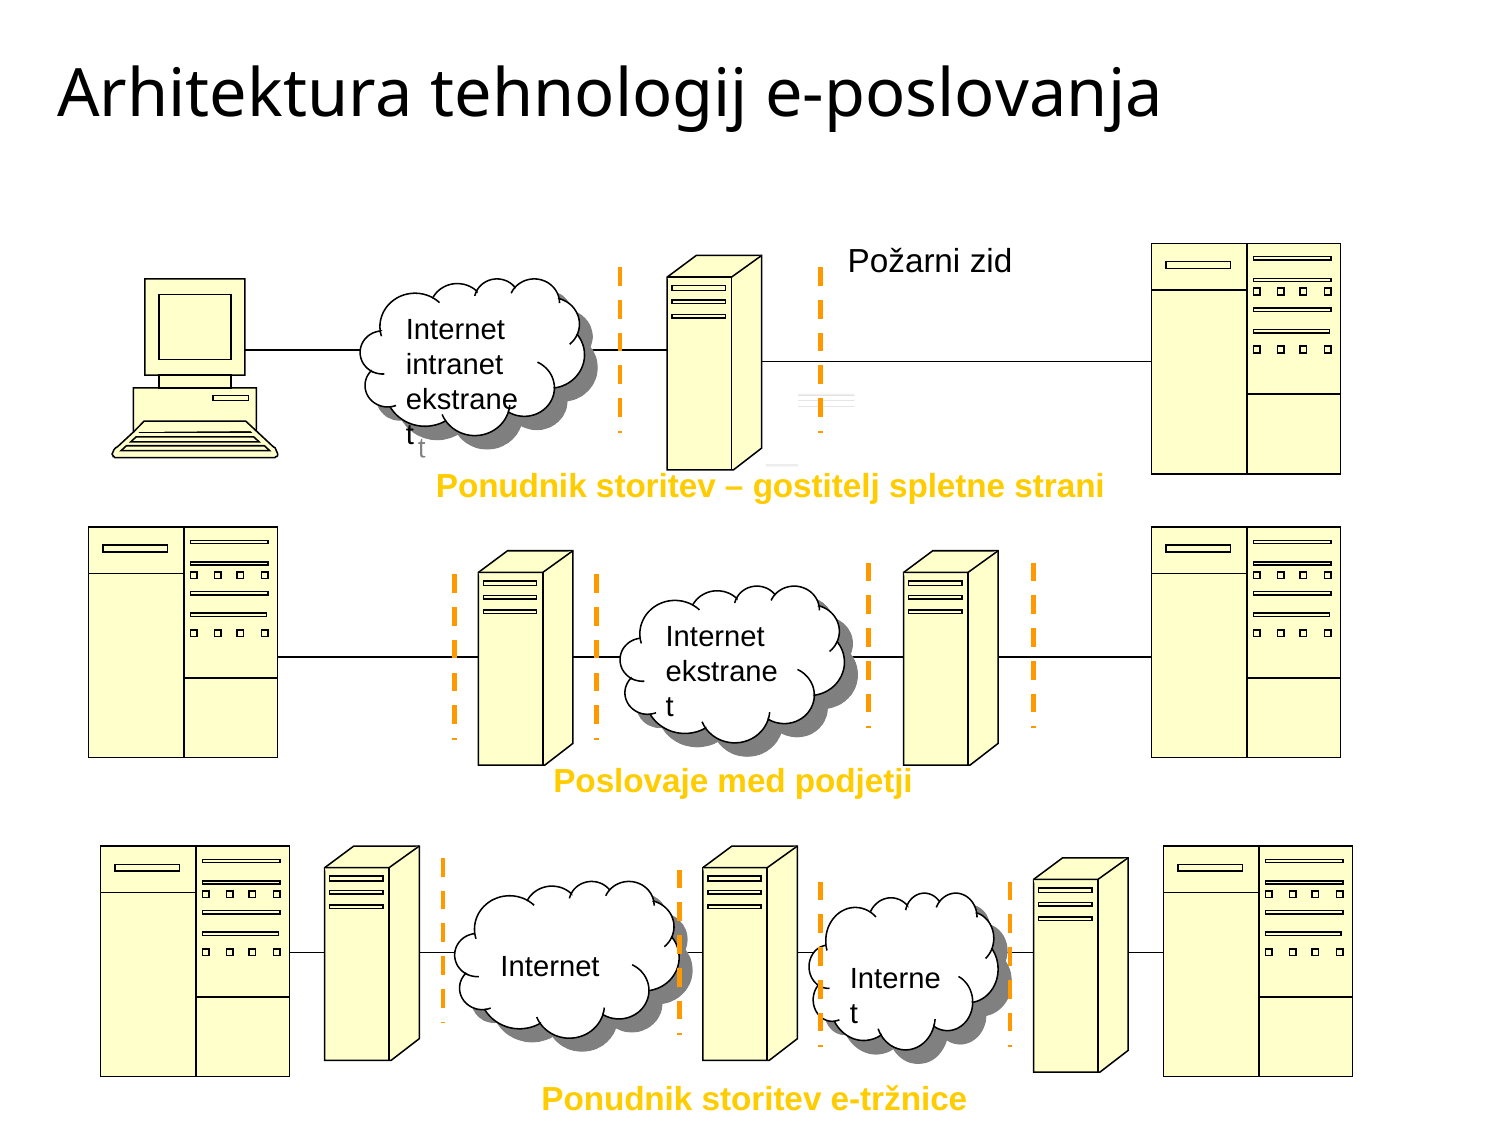

# Arhitektura tehnologij e-poslovanja
Požarni zid
Internet
intranet
ekstranet
Ponudnik storitev – gostitelj spletne strani
Internet
ekstranet
Poslovaje med podjetji
Internet
Internet
Ponudnik storitev e-tržnice